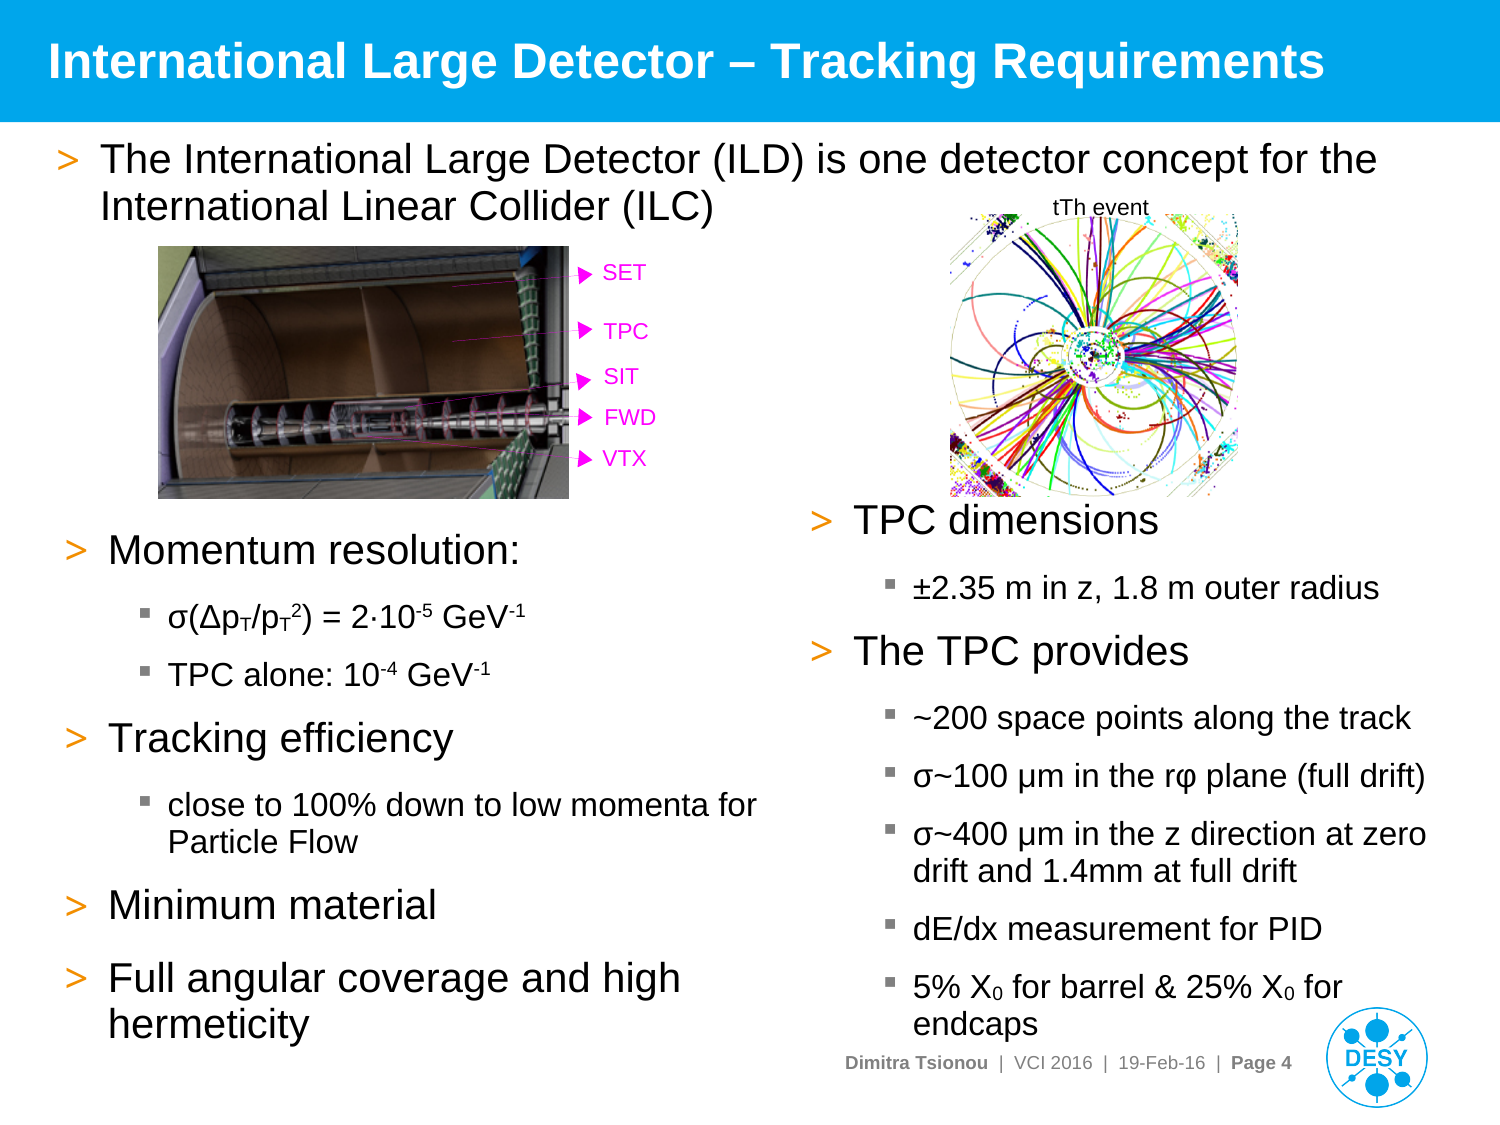

# International Large Detector – Tracking Requirements
The International Large Detector (ILD) is one detector concept for the International Linear Collider (ILC)
tTh event
SET
TPC
SIT
FWD
VTX
TPC dimensions
±2.35 m in z, 1.8 m outer radius
The TPC provides
~200 space points along the track
σ~100 μm in the rφ plane (full drift)
σ~400 μm in the z direction at zero drift and 1.4mm at full drift
dE/dx measurement for PID
5% X0 for barrel & 25% X0 for endcaps
Momentum resolution:
σ(ΔpT/pT2) = 2∙10-5 GeV-1
TPC alone: 10-4 GeV-1
Tracking efficiency
close to 100% down to low momenta for Particle Flow
Minimum material
Full angular coverage and high hermeticity